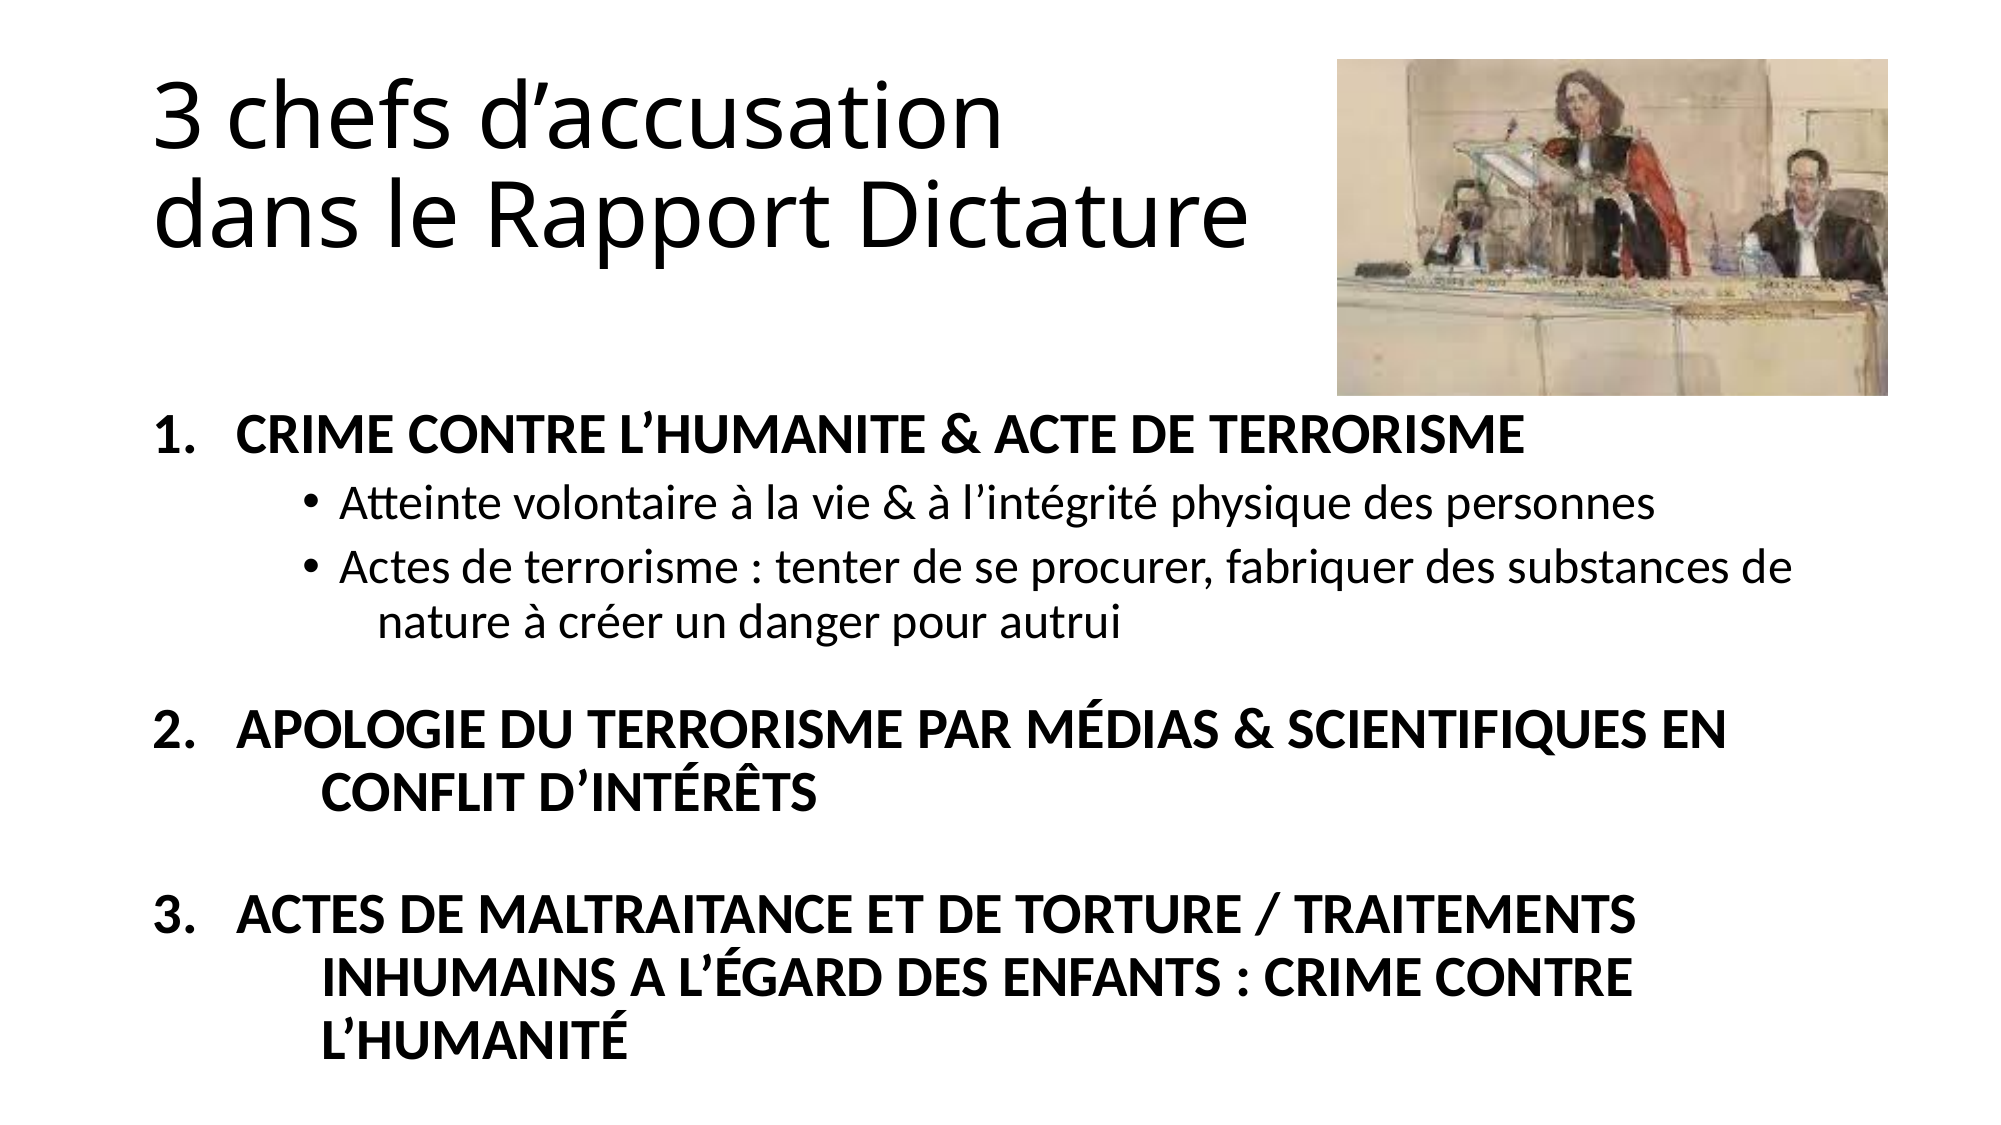

# 3 chefs d’accusation dans le Rapport Dictature
CRIME CONTRE L’HUMANITE & ACTE DE TERRORISME
Atteinte volontaire à la vie & à l’intégrité physique des personnes
Actes de terrorisme : tenter de se procurer, fabriquer des substances de nature à créer un danger pour autrui
APOLOGIE DU TERRORISME PAR MÉDIAS & SCIENTIFIQUES EN CONFLIT D’INTÉRÊTS
ACTES DE MALTRAITANCE ET DE TORTURE / TRAITEMENTS INHUMAINS A L’ÉGARD DES ENFANTS : CRIME CONTRE L’HUMANITÉ